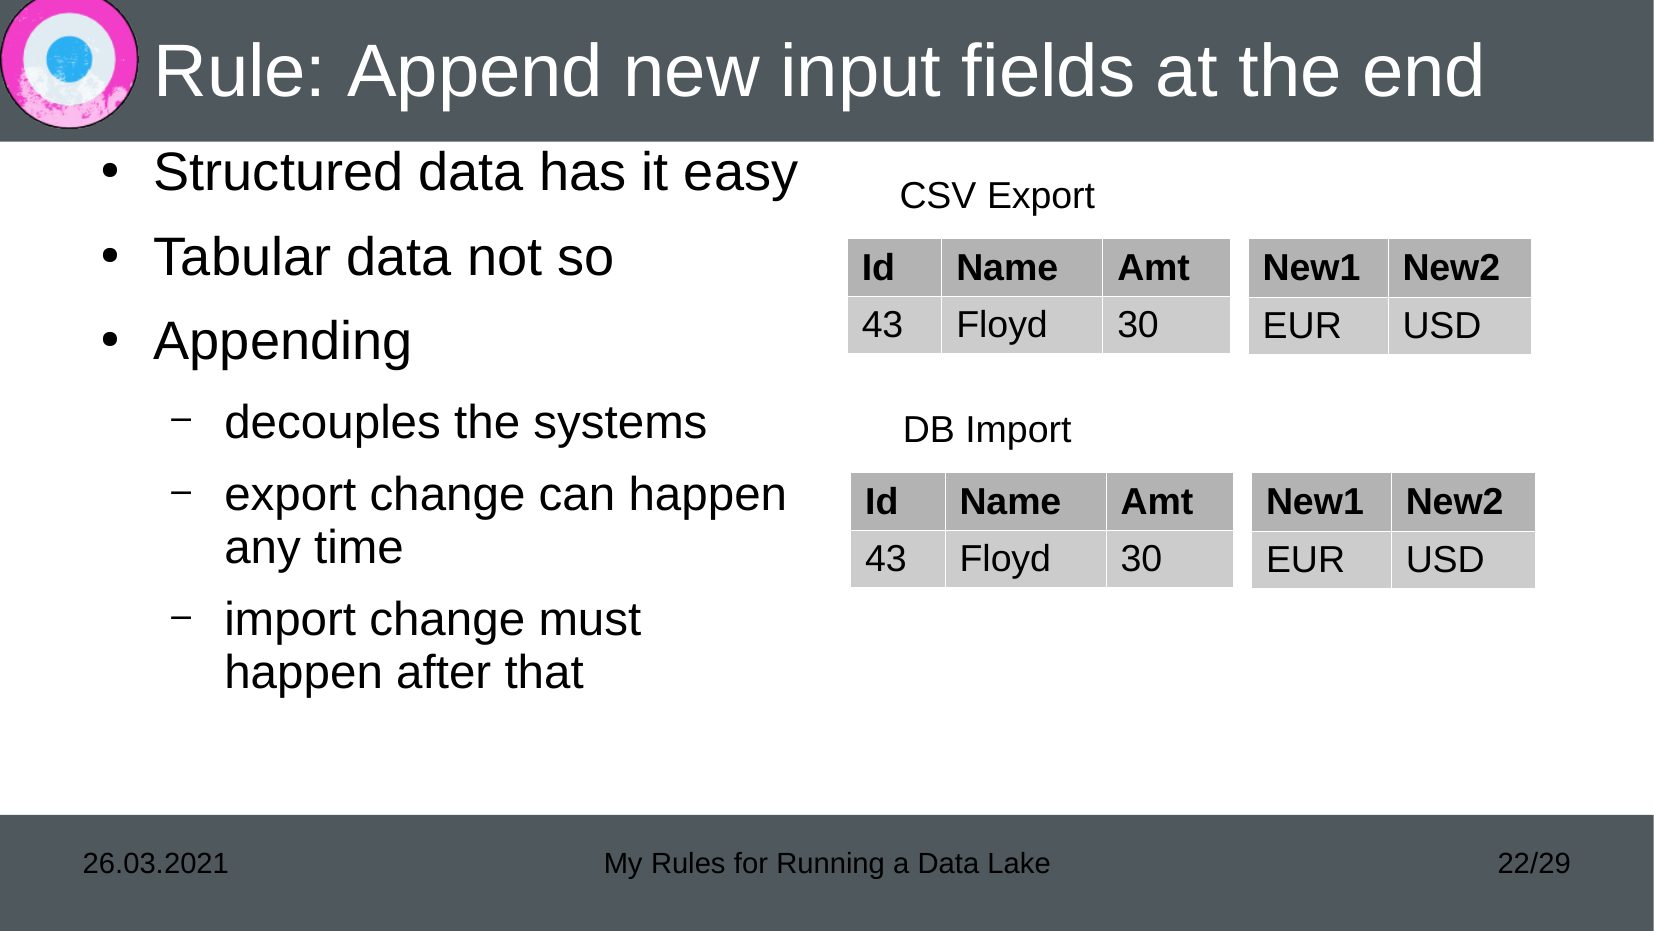

# Rule: Append new input fields at the end
Structured data has it easy
Tabular data not so
Appending
decouples the systems
export change can happen any time
import change must happen after that
CSV Export
| Id | Name | Amt |
| --- | --- | --- |
| 43 | Floyd | 30 |
| New1 | New2 |
| --- | --- |
| EUR | USD |
DB Import
| Id | Name | Amt |
| --- | --- | --- |
| 43 | Floyd | 30 |
| New1 | New2 |
| --- | --- |
| EUR | USD |
08. März 2019
22